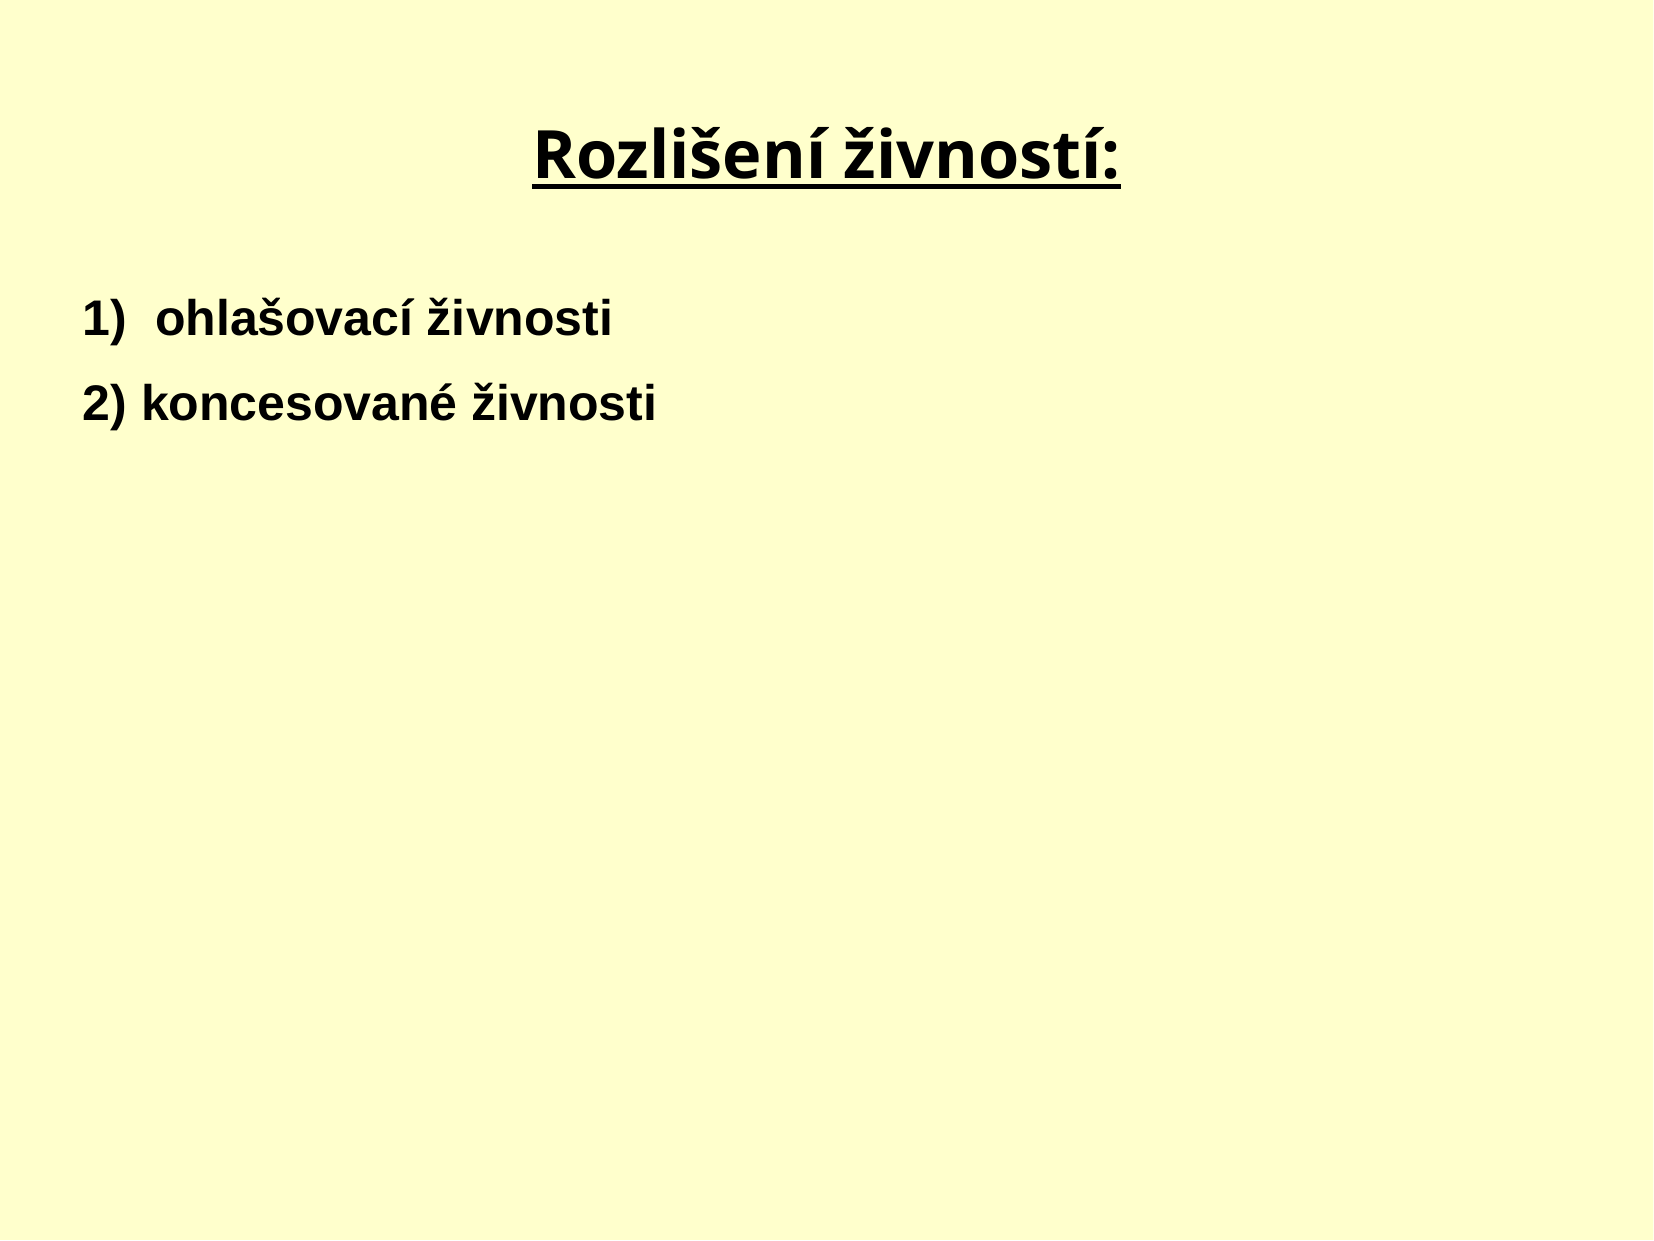

# Rozlišení živností:
1) ohlašovací živnosti
2) koncesované živnosti